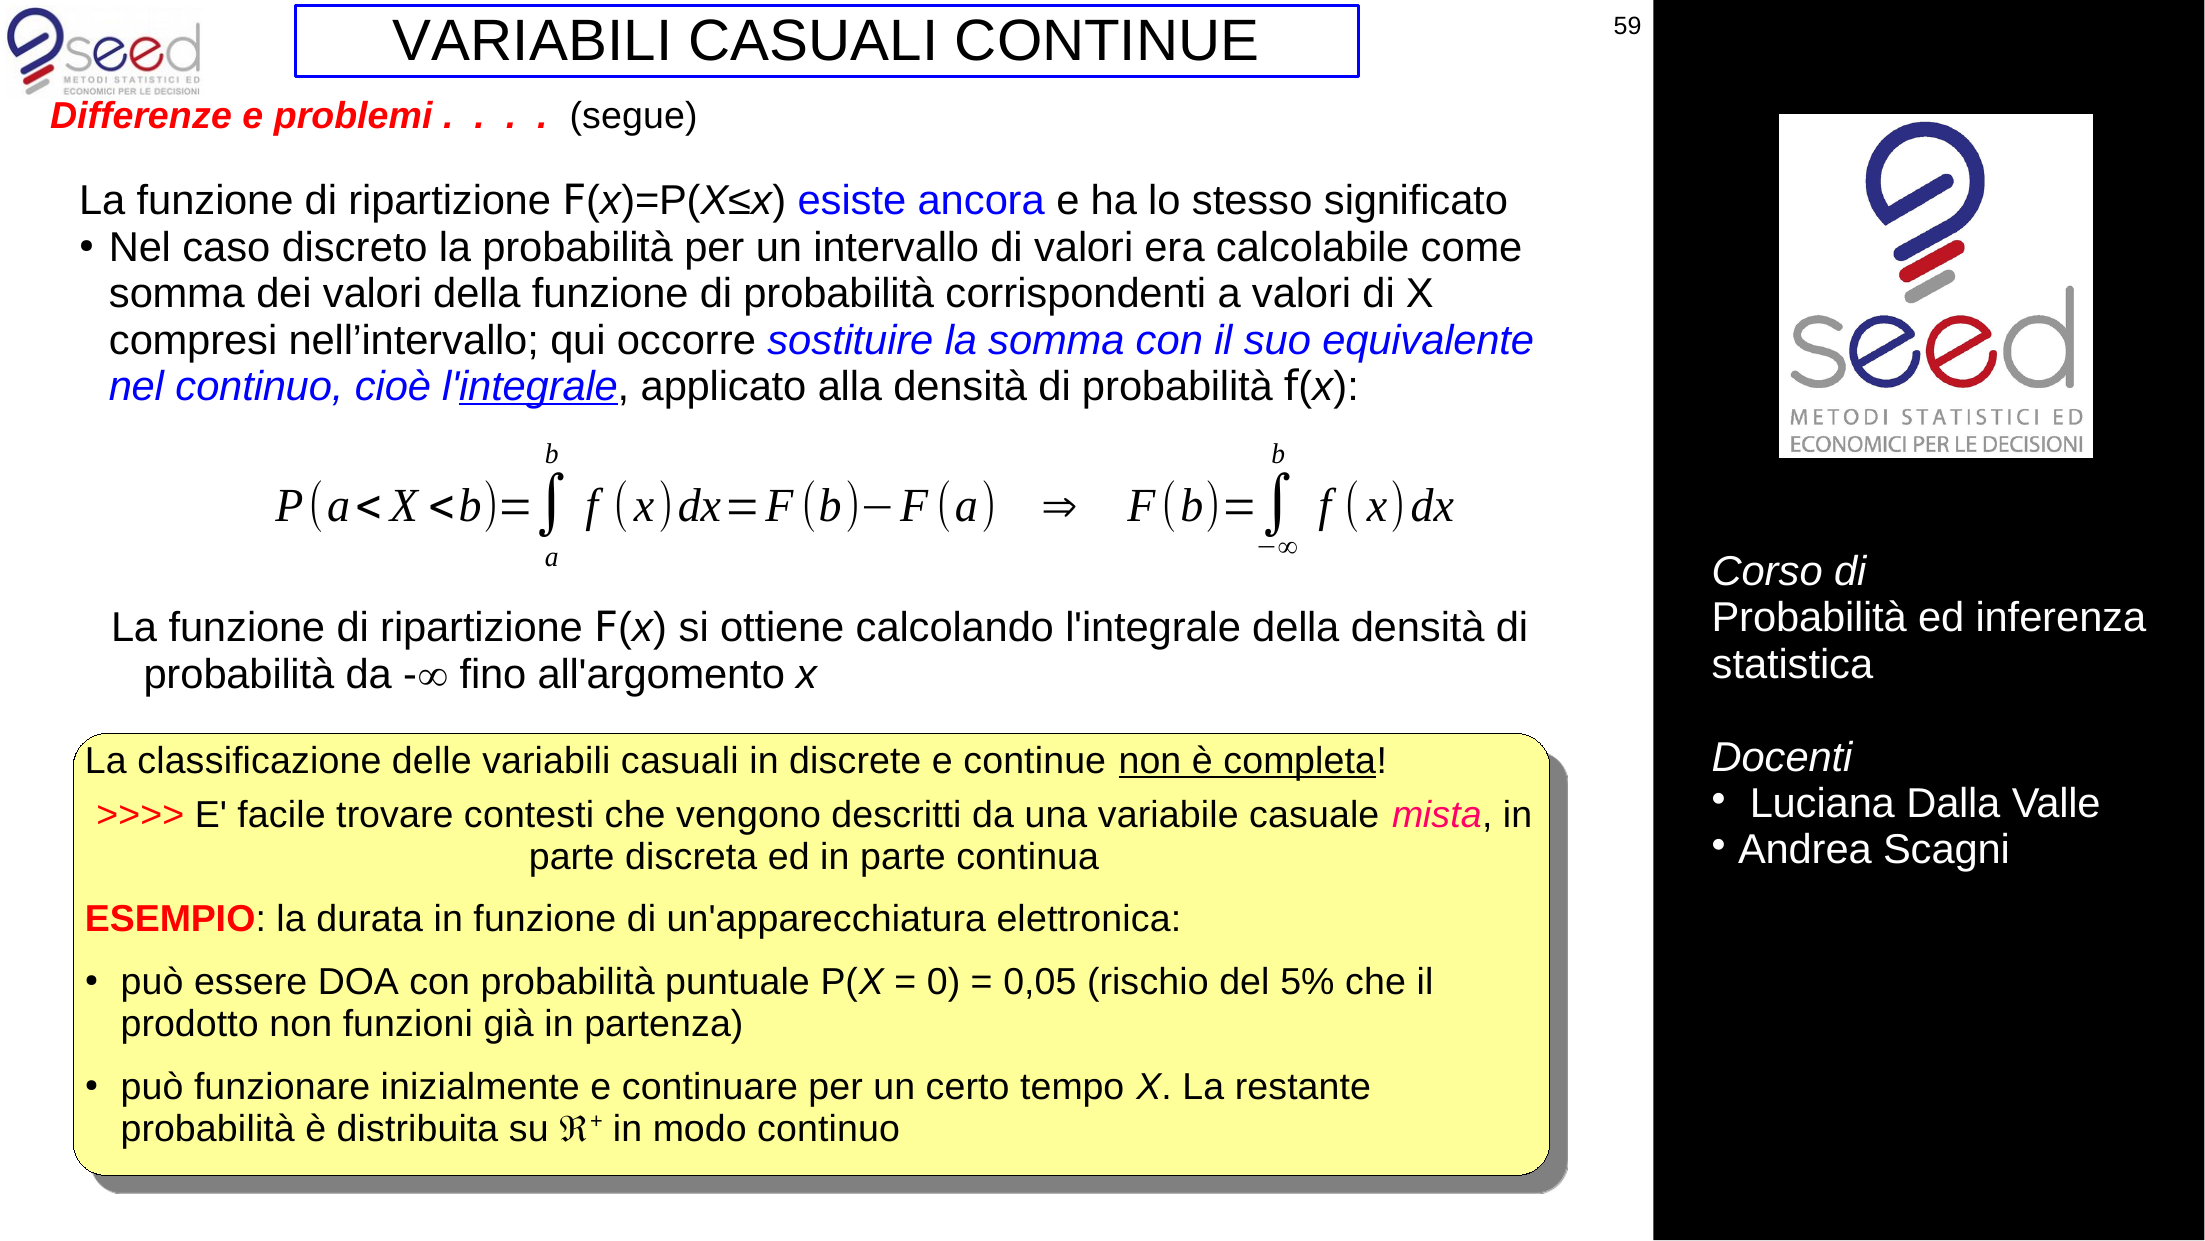

VARIABILI CASUALI CONTINUE
Differenze e problemi . . . . (segue)
La funzione di ripartizione F(x)=P(X≤x) esiste ancora e ha lo stesso significato
Nel caso discreto la probabilità per un intervallo di valori era calcolabile come somma dei valori della funzione di probabilità corrispondenti a valori di X compresi nell’intervallo; qui occorre sostituire la somma con il suo equivalente nel continuo, cioè l'integrale, applicato alla densità di probabilità f(x):
La funzione di ripartizione F(x) si ottiene calcolando l'integrale della densità di probabilità da -∞ fino all'argomento x
La classificazione delle variabili casuali in discrete e continue non è completa!
>>>> E' facile trovare contesti che vengono descritti da una variabile casuale mista, in parte discreta ed in parte continua
ESEMPIO: la durata in funzione di un'apparecchiatura elettronica:
può essere DOA con probabilità puntuale P(X = 0) = 0,05 (rischio del 5% che il prodotto non funzioni già in partenza)
può funzionare inizialmente e continuare per un certo tempo X. La restante probabilità è distribuita su ℜ+ in modo continuo